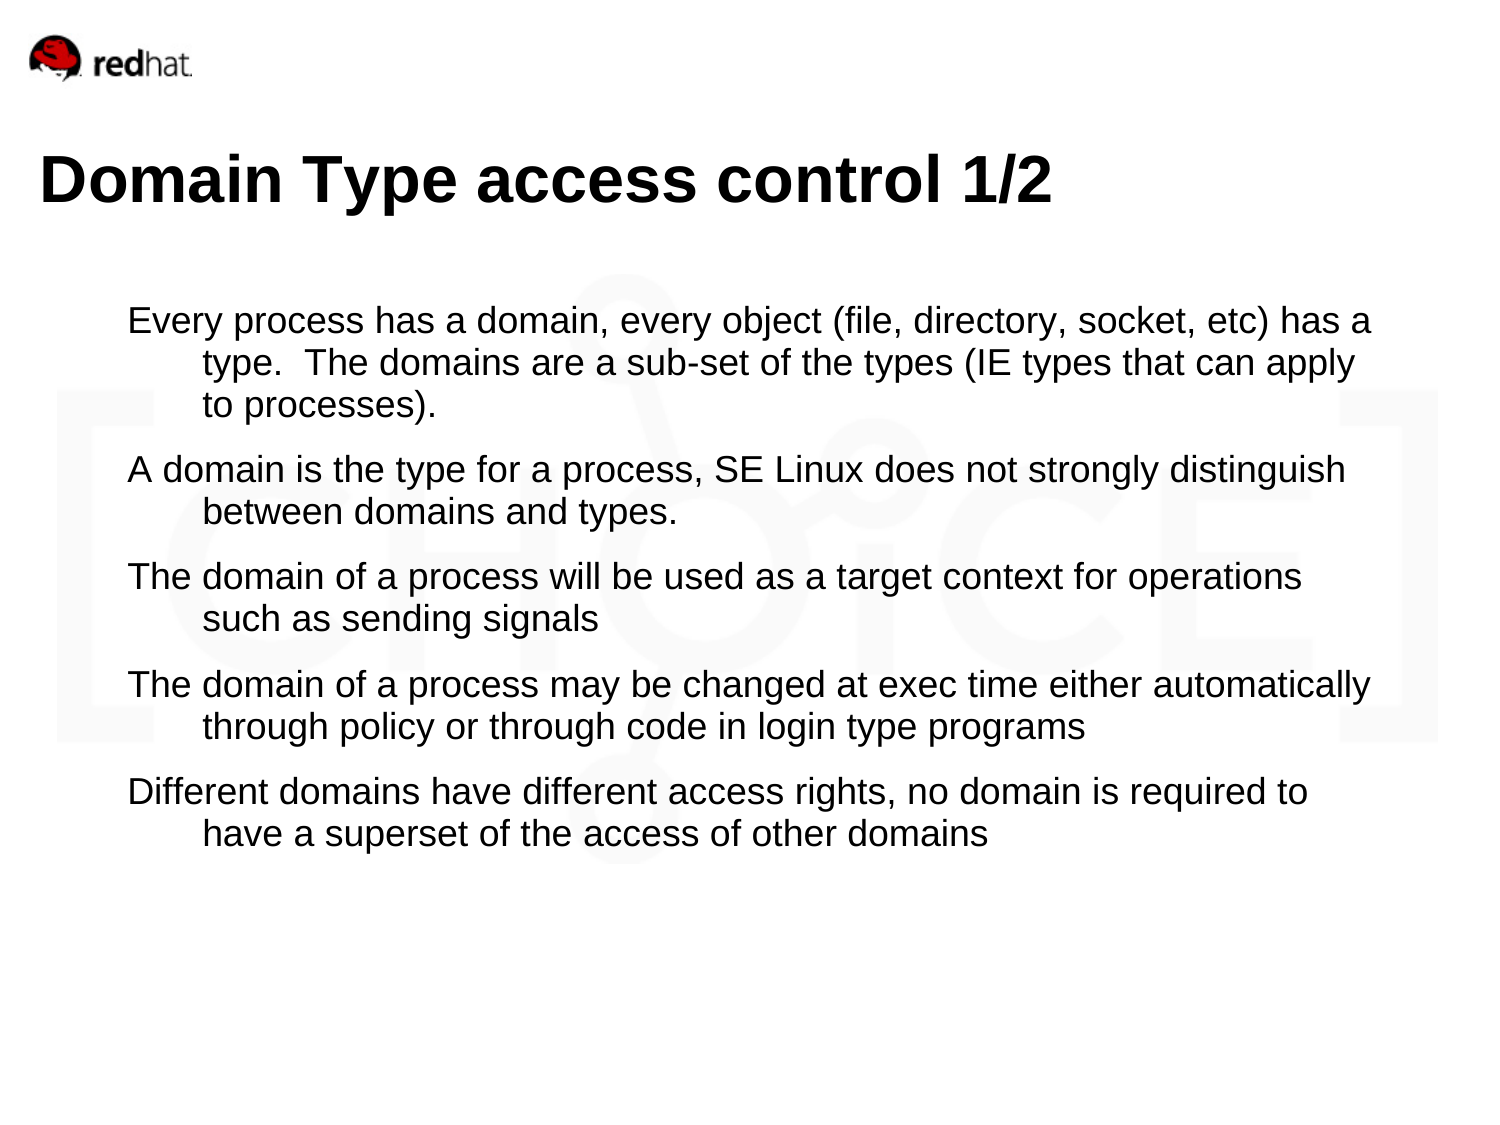

# Domain Type access control 1/2
Every process has a domain, every object (file, directory, socket, etc) has a type. The domains are a sub-set of the types (IE types that can apply to processes).
A domain is the type for a process, SE Linux does not strongly distinguish between domains and types.
The domain of a process will be used as a target context for operations such as sending signals
The domain of a process may be changed at exec time either automatically through policy or through code in login type programs
Different domains have different access rights, no domain is required to have a superset of the access of other domains